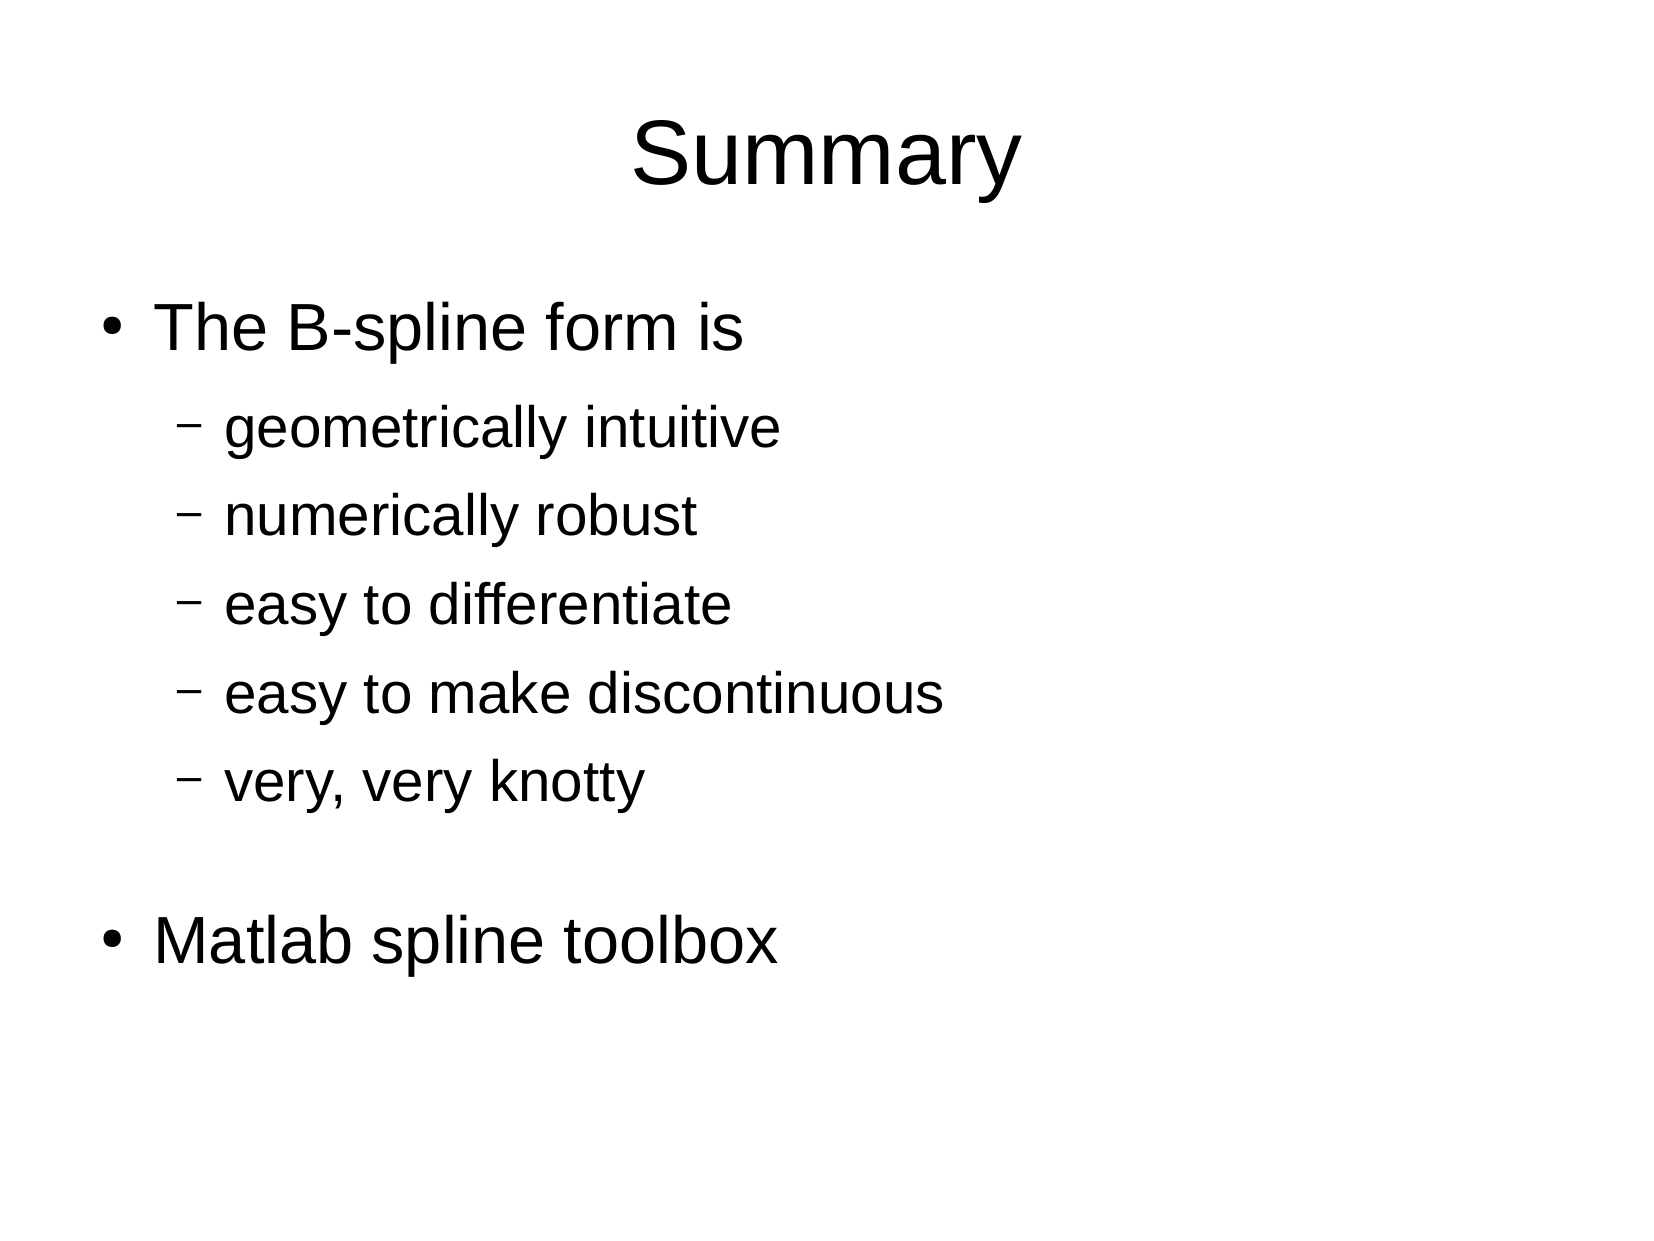

# Summary
The B-spline form is
geometrically intuitive
numerically robust
easy to differentiate
easy to make discontinuous
very, very knotty
Matlab spline toolbox